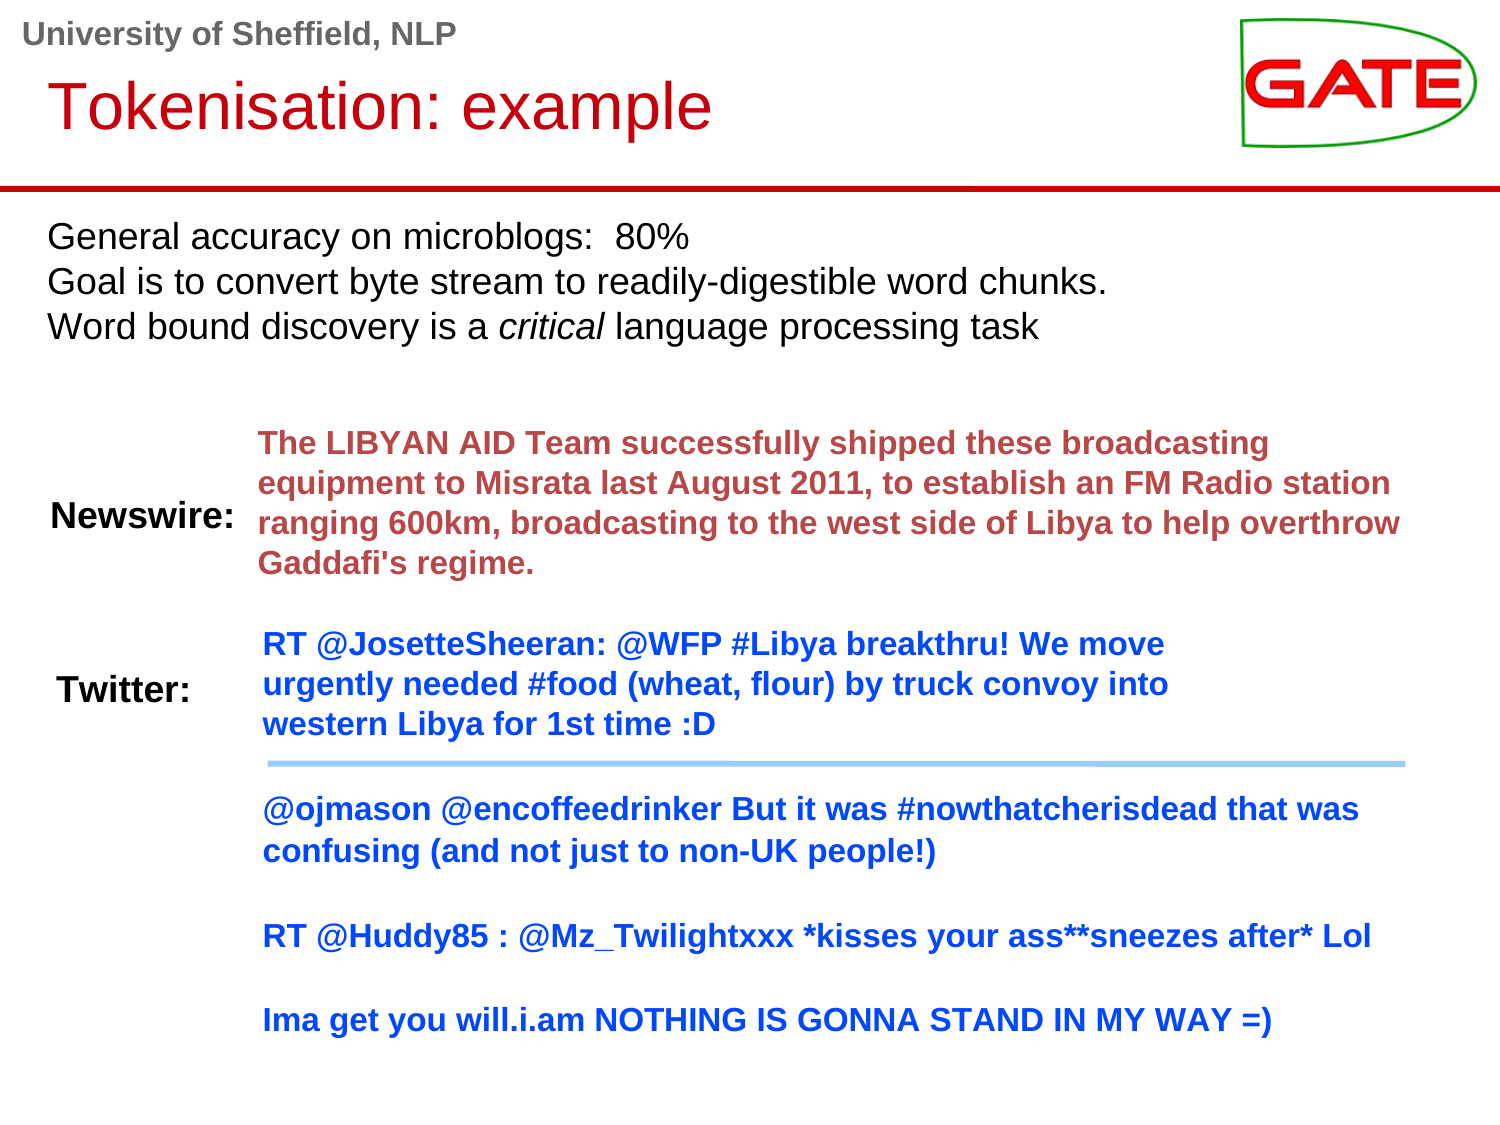

Tokenisation: example
General accuracy on microblogs: 80%
Goal is to convert byte stream to readily-digestible word chunks.
Word bound discovery is a critical language processing task
The LIBYAN AID Team successfully shipped these broadcasting equipment to Misrata last August 2011, to establish an FM Radio station ranging 600km, broadcasting to the west side of Libya to help overthrow Gaddafi's regime.
Newswire:
RT @JosetteSheeran: @WFP #Libya breakthru! We move 			urgently needed #food (wheat, flour) by truck convoy into 			western Libya for 1st time :D
@ojmason @encoffeedrinker But it was #nowthatcherisdead that was confusing (and not just to non-UK people!)
RT @Huddy85 : @Mz_Twilightxxx *kisses your ass**sneezes after* Lol
Ima get you will.i.am NOTHING IS GONNA STAND IN MY WAY =)
Twitter: